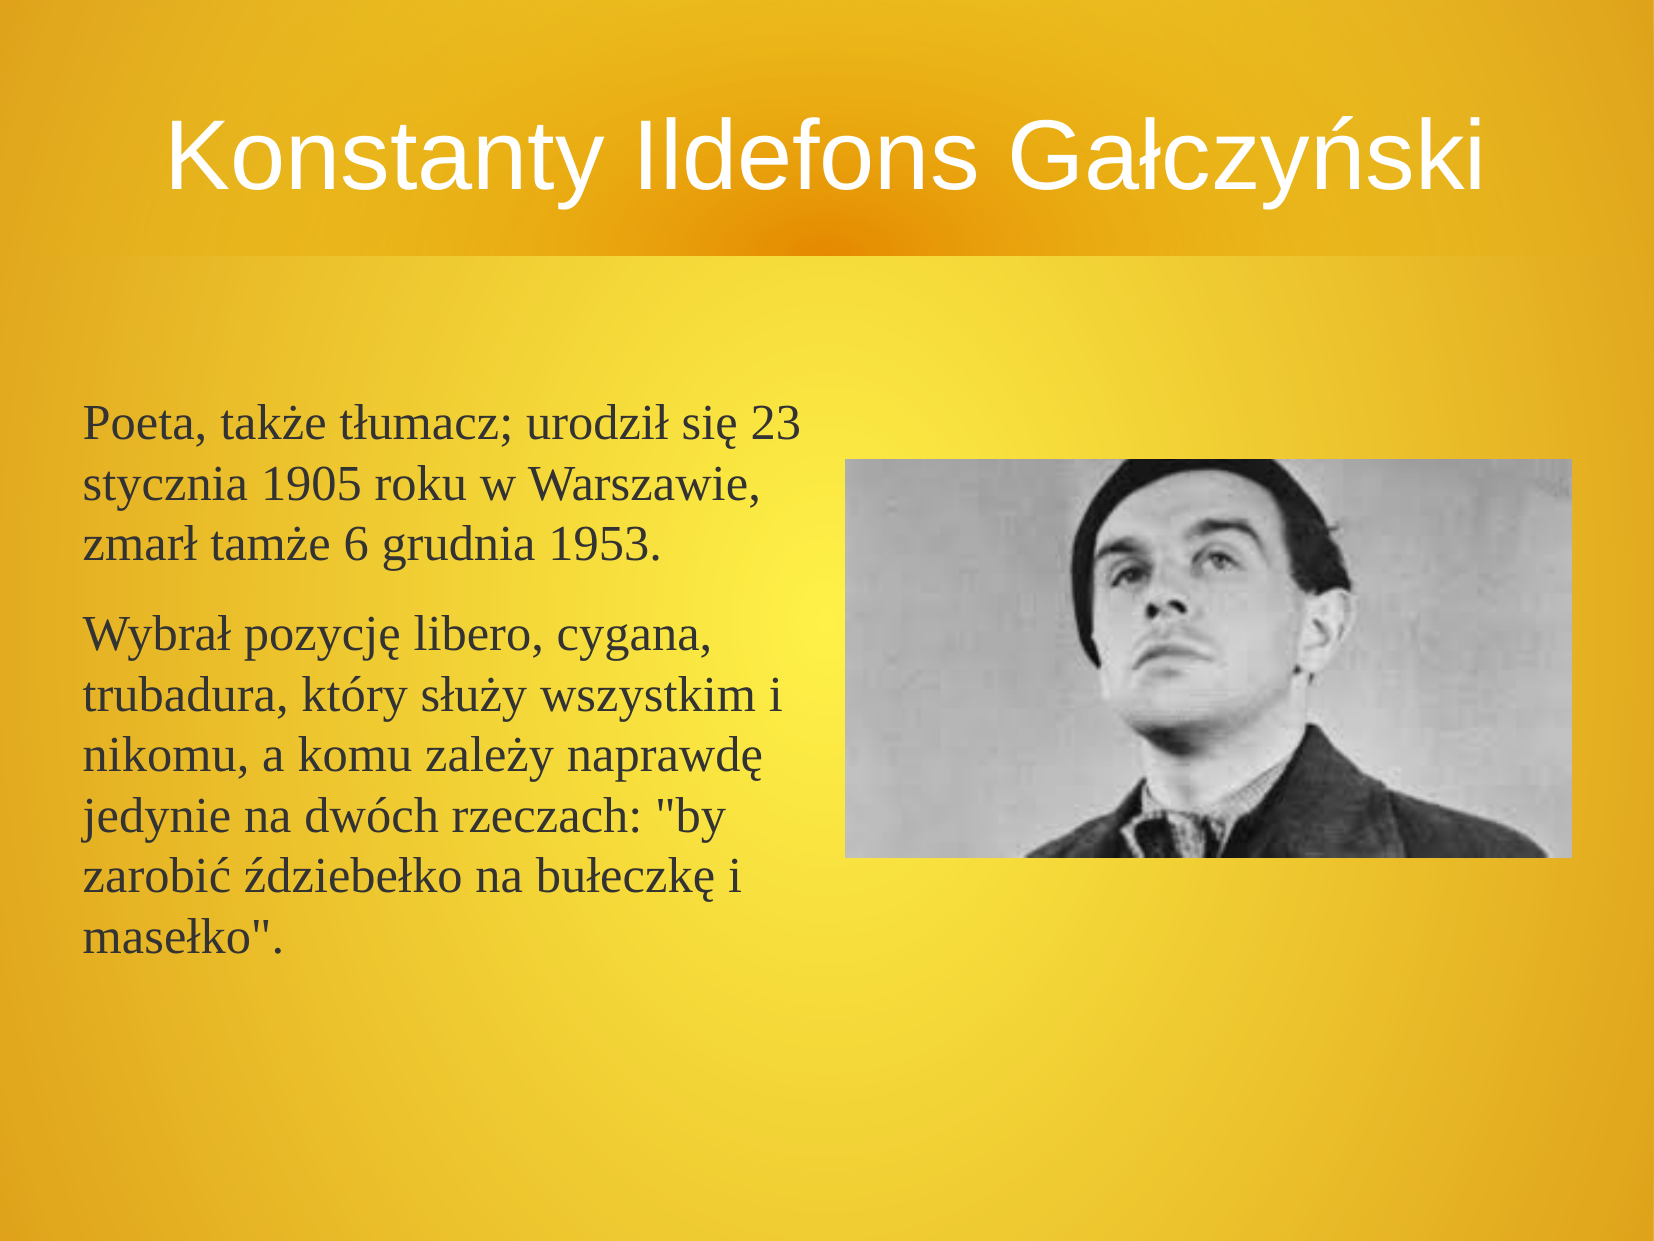

# Konstanty Ildefons Gałczyński
Poeta, także tłumacz; urodził się 23 stycznia 1905 roku w Warszawie, zmarł tamże 6 grudnia 1953.
Wybrał pozycję libero, cygana, trubadura, który służy wszystkim i nikomu, a komu zależy naprawdę jedynie na dwóch rzeczach: "by zarobić ździebełko na bułeczkę i masełko".